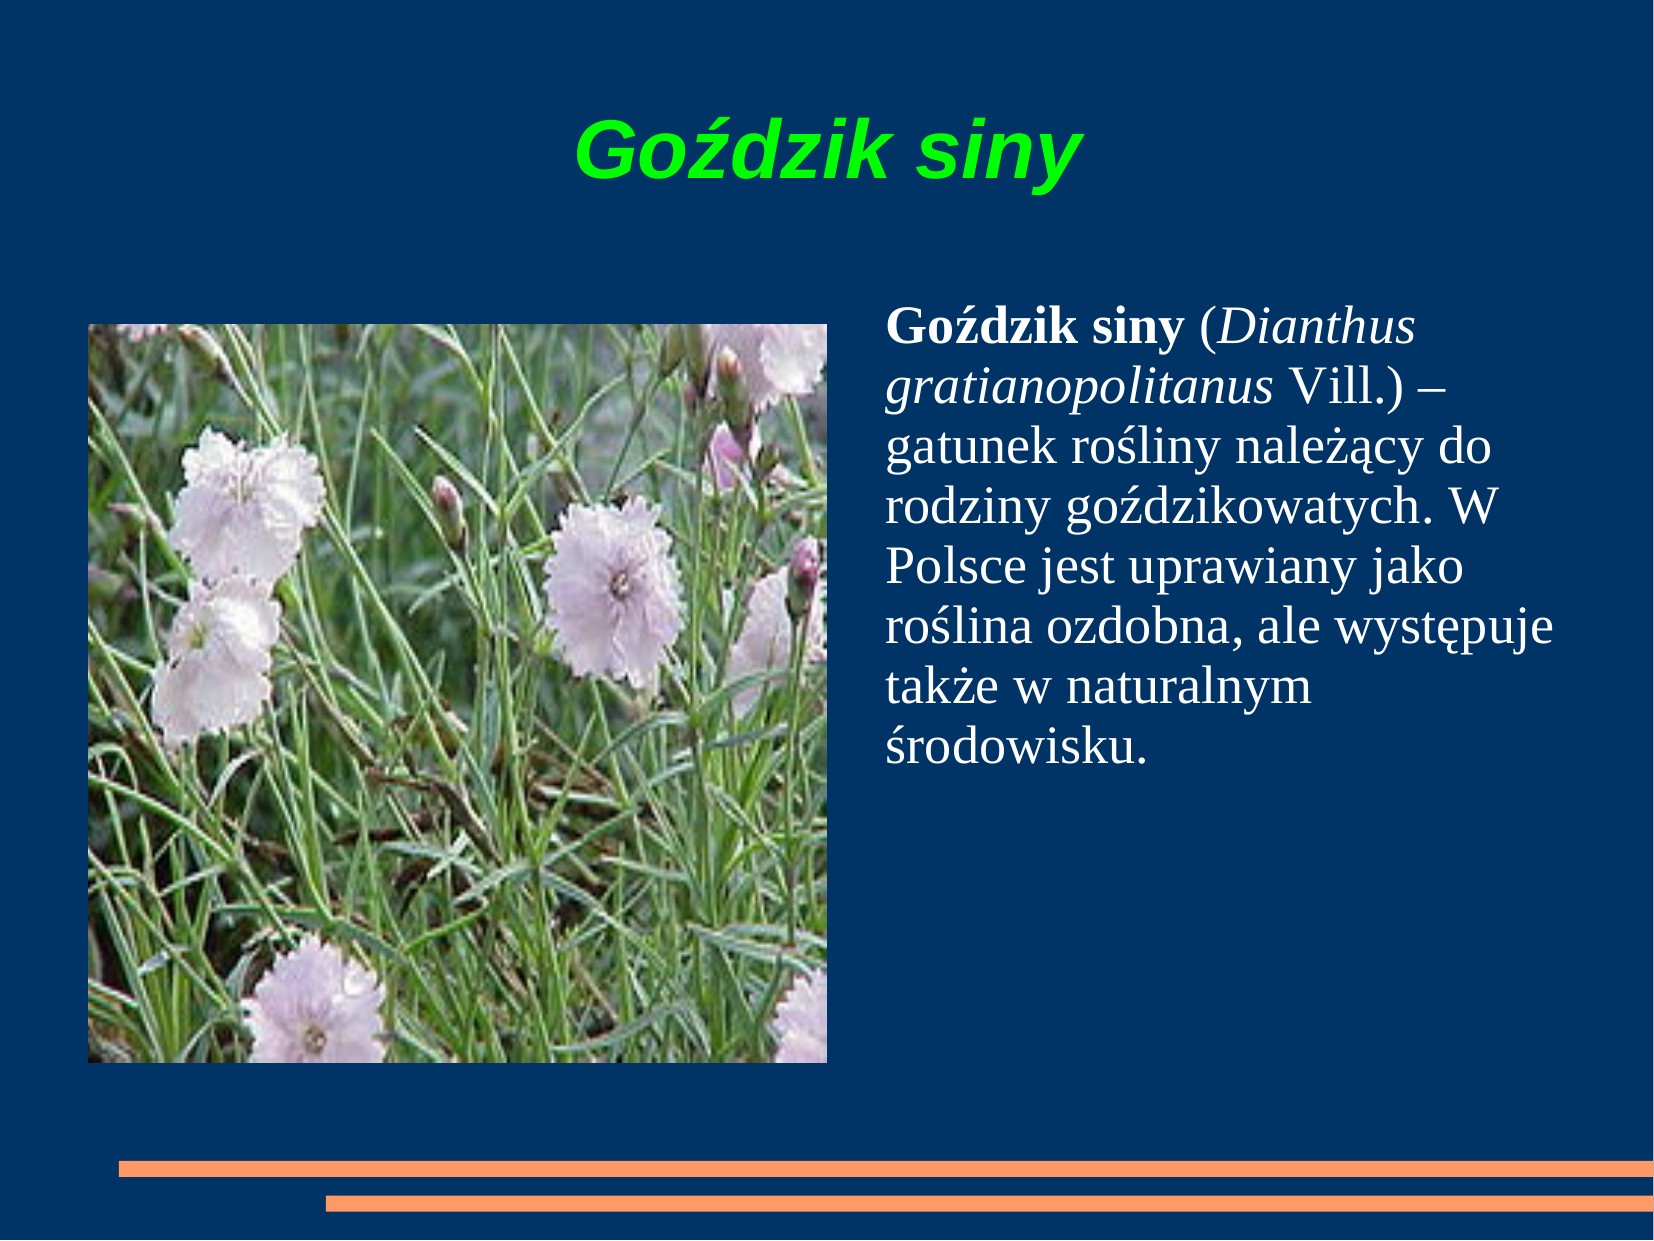

# Goździk siny
Goździk siny (Dianthus gratianopolitanus Vill.) – gatunek rośliny należący do rodziny goździkowatych. W Polsce jest uprawiany jako roślina ozdobna, ale występuje także w naturalnym środowisku.